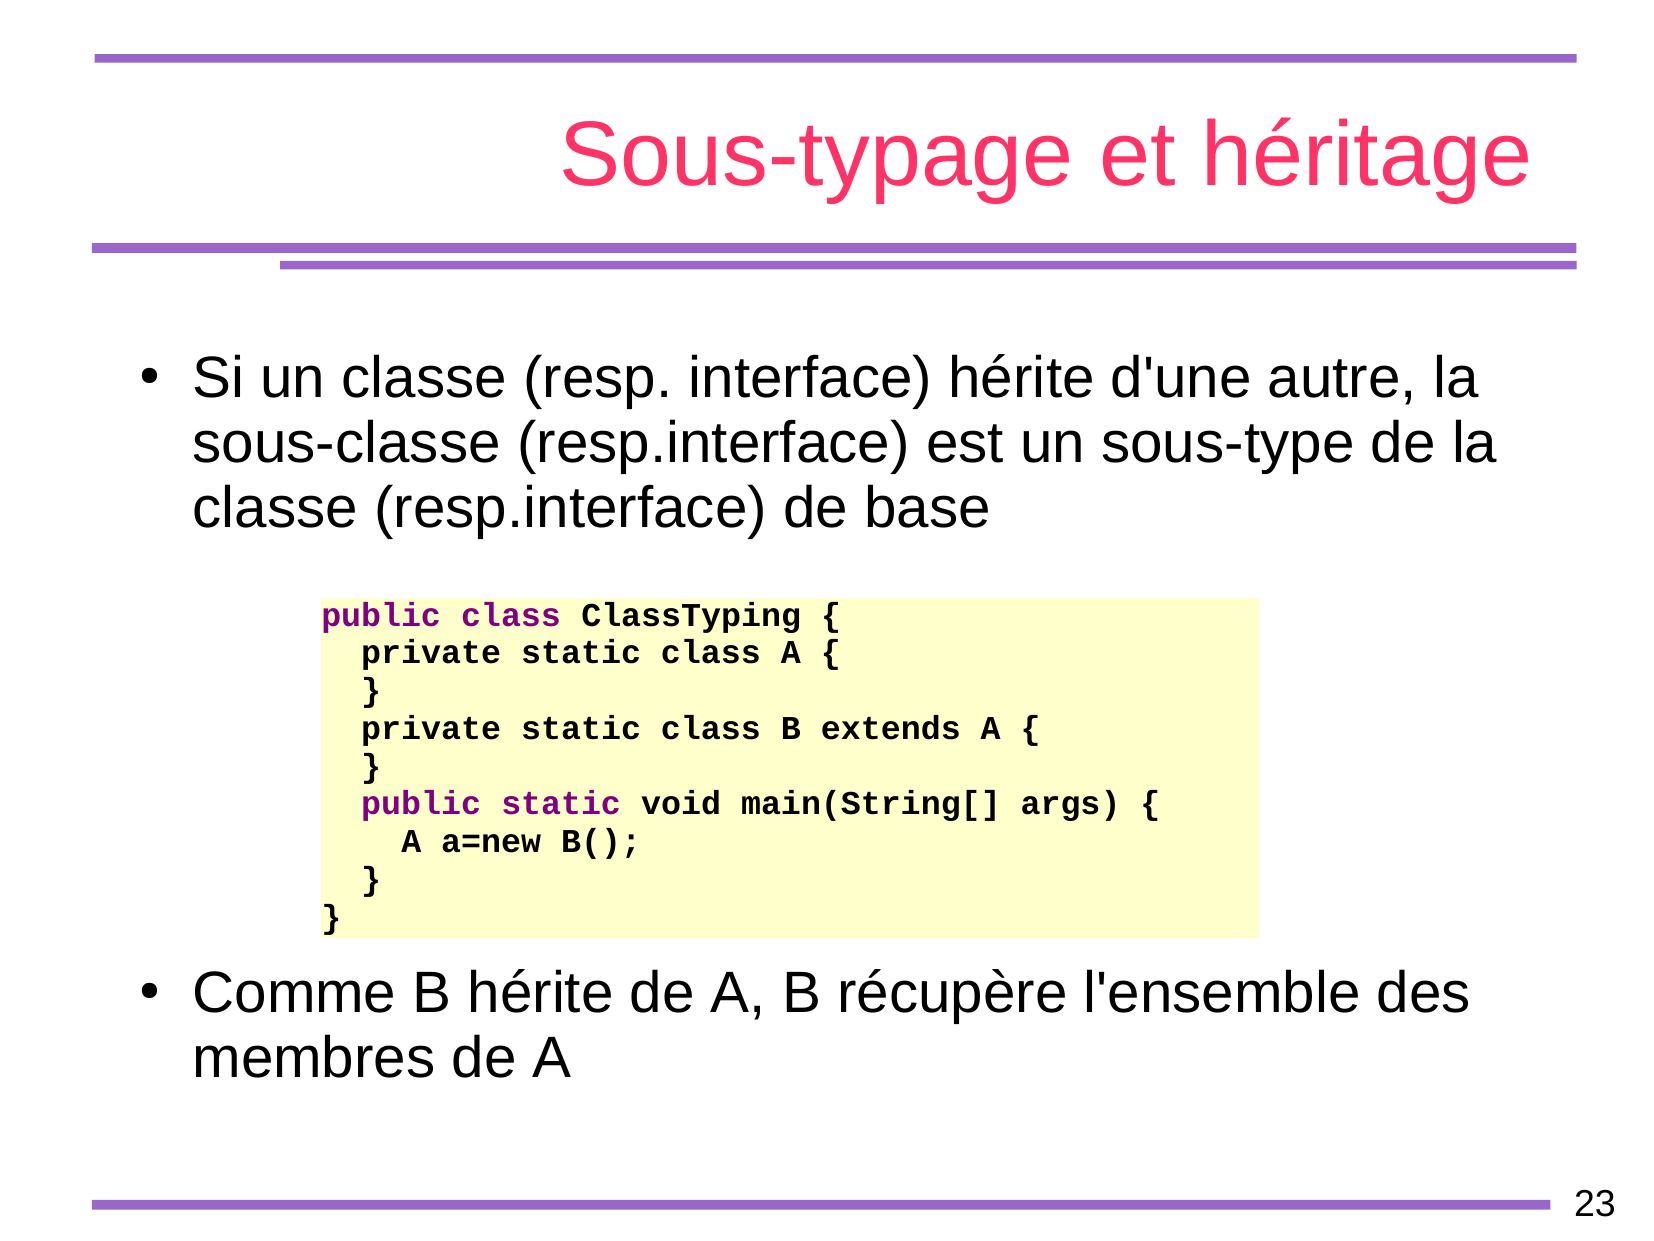

# Sous-typage et héritage
Si un classe (resp. interface) hérite d'une autre, la sous-classe (resp.interface) est un sous-type de la classe (resp.interface) de base
Comme B hérite de A, B récupère l'ensemble des membres de A
public class ClassTyping {
 private static class A {
 }
 private static class B extends A {
 }
 public static void main(String[] args) {
 A a=new B();
 }
}